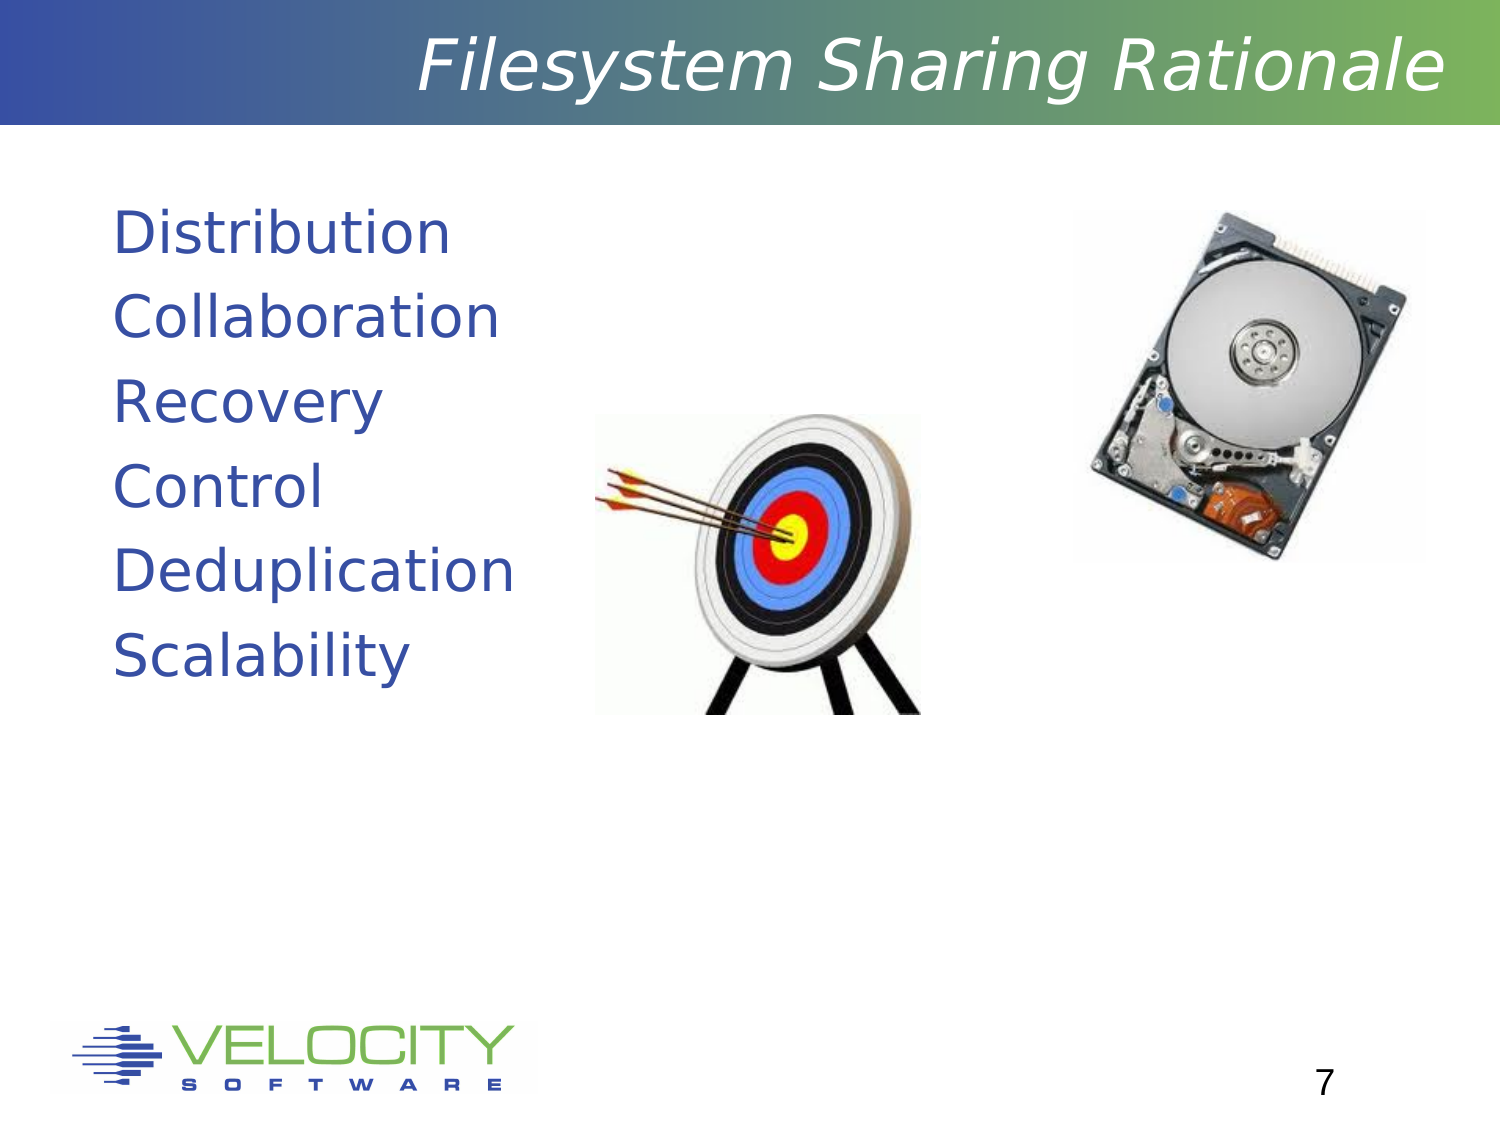

# Filesystem Sharing Rationale
Distribution
Collaboration
Recovery
Control
Deduplication
Scalability
7